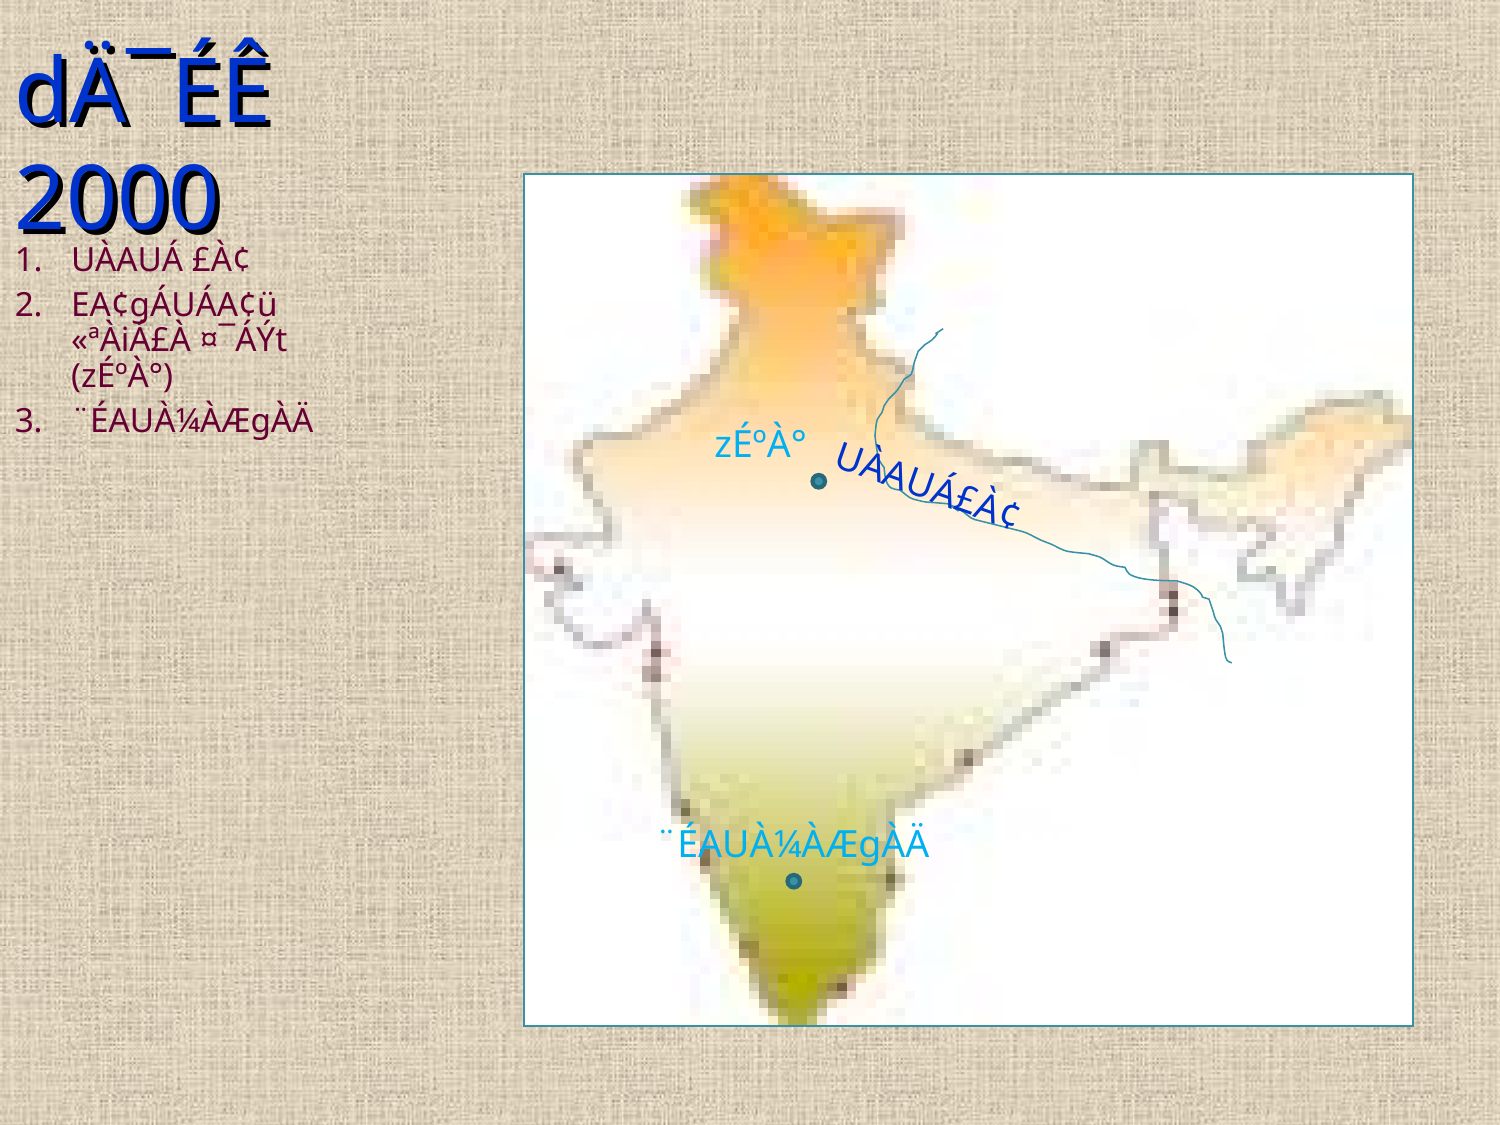

dÄ¯ÉÊ 2000
UÀAUÁ £À¢
EA¢gÁUÁA¢ü «ªÀiÁ£À ¤¯ÁÝt (zÉºÀ°)
¨ÉAUÀ¼ÀÆgÀÄ
zÉºÀ°
UÀAUÁ£À¢
¨ÉAUÀ¼ÀÆgÀÄ